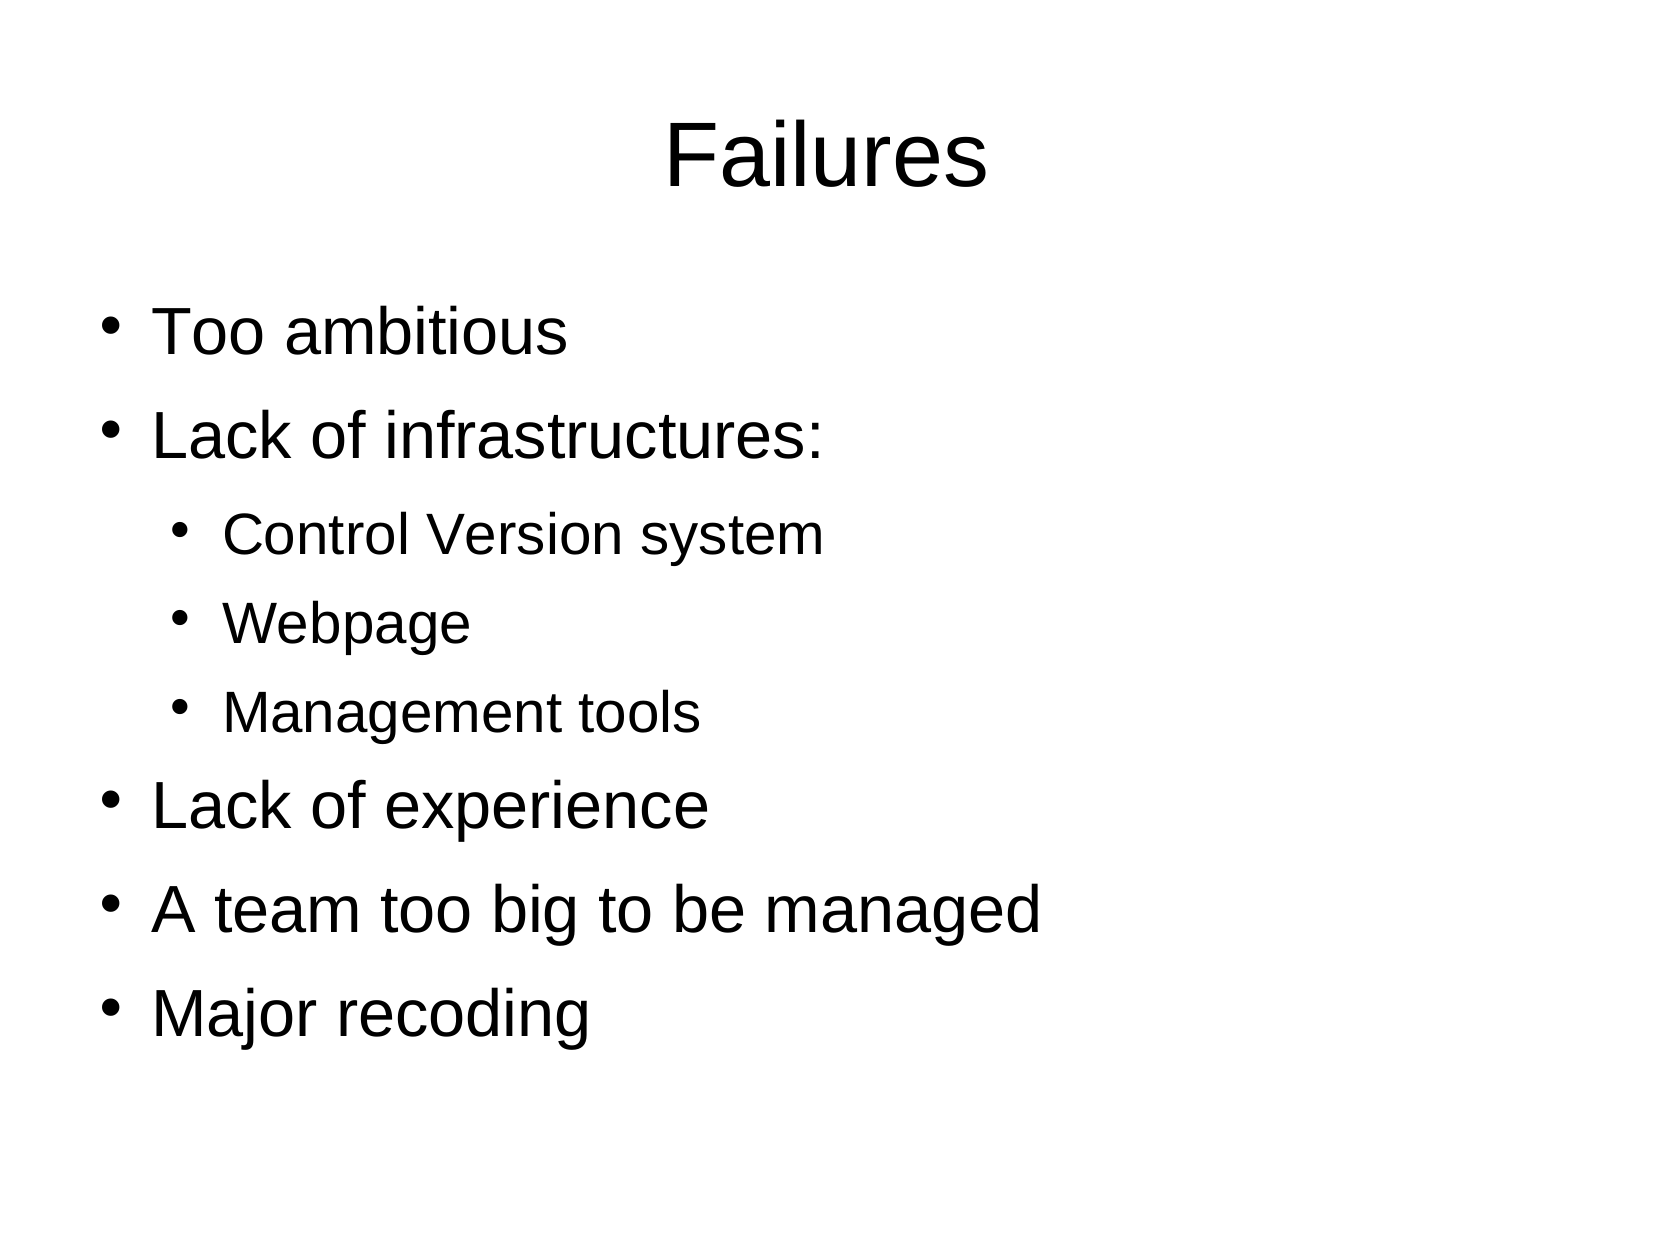

# Failures
Too ambitious
Lack of infrastructures:
Control Version system
Webpage
Management tools
Lack of experience
A team too big to be managed
Major recoding